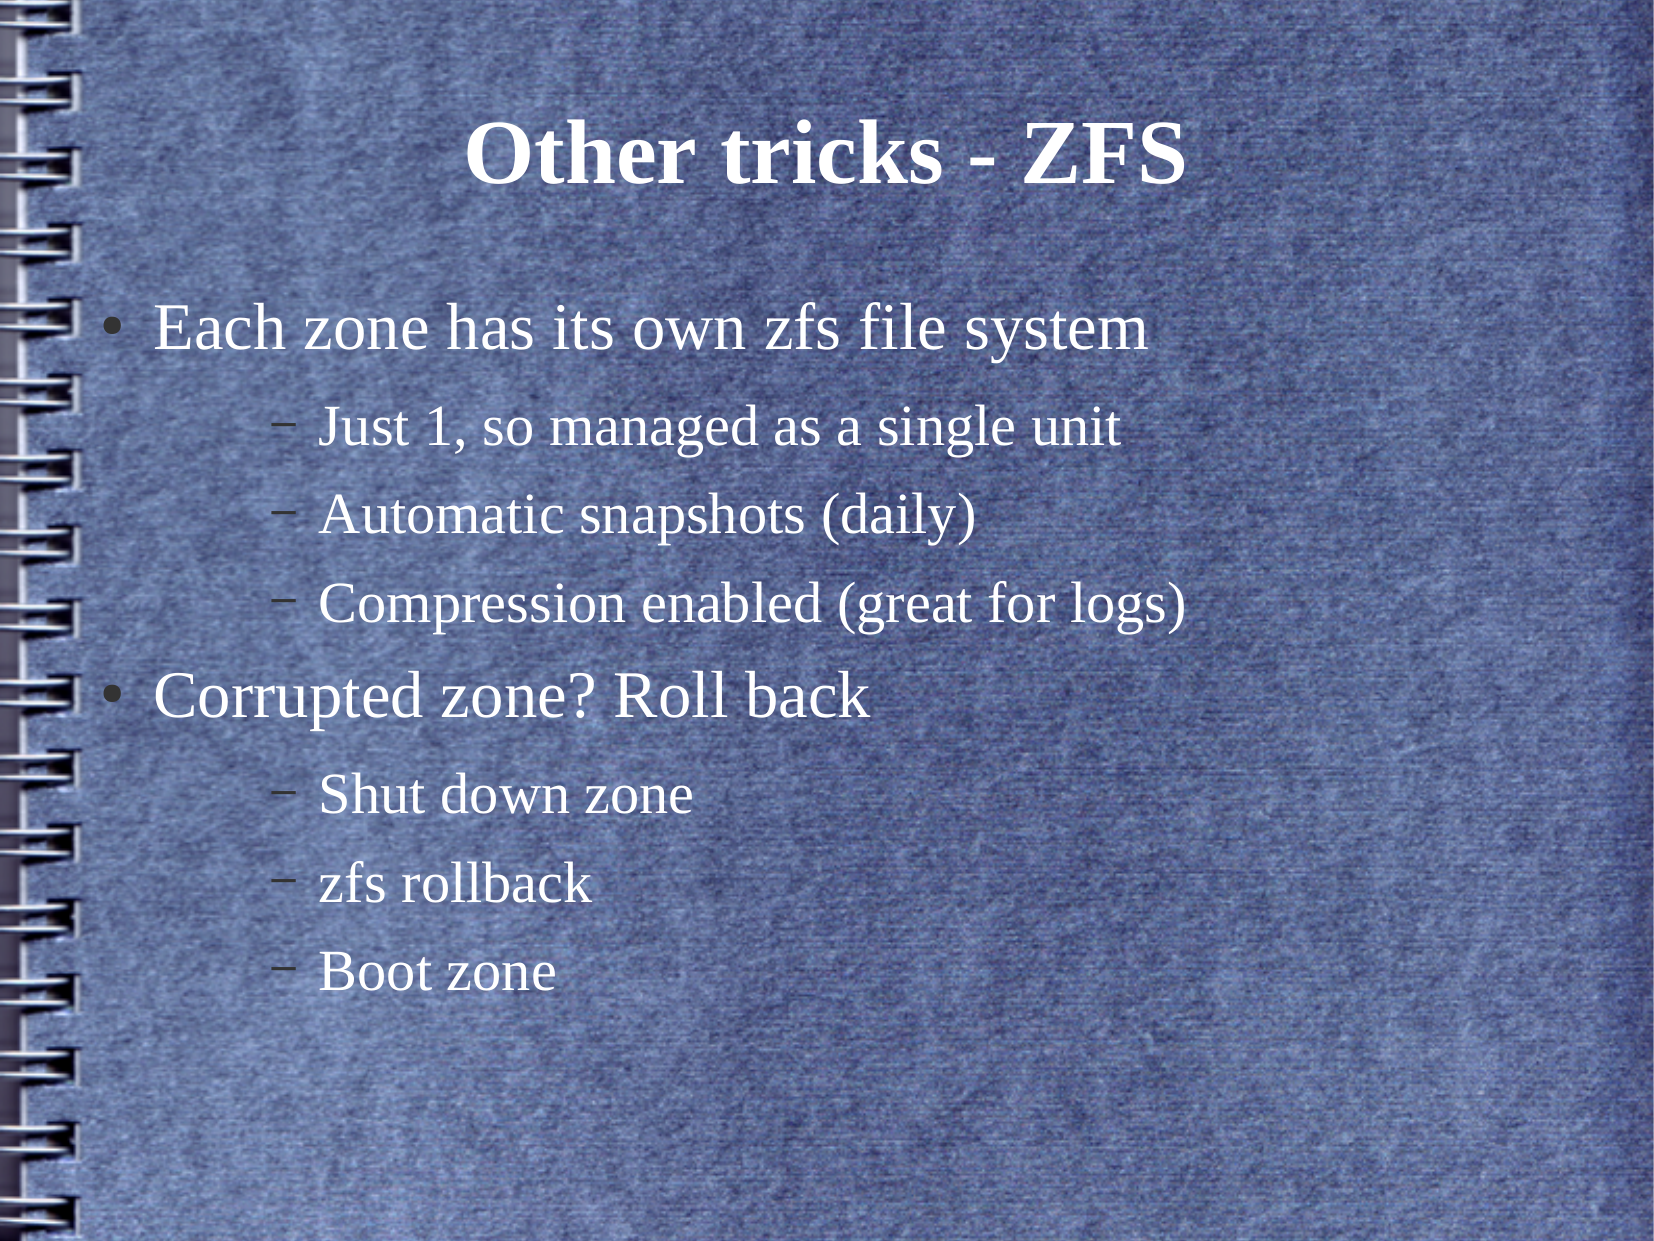

# Other tricks - ZFS
Each zone has its own zfs file system
Just 1, so managed as a single unit
Automatic snapshots (daily)
Compression enabled (great for logs)
Corrupted zone? Roll back
Shut down zone
zfs rollback
Boot zone